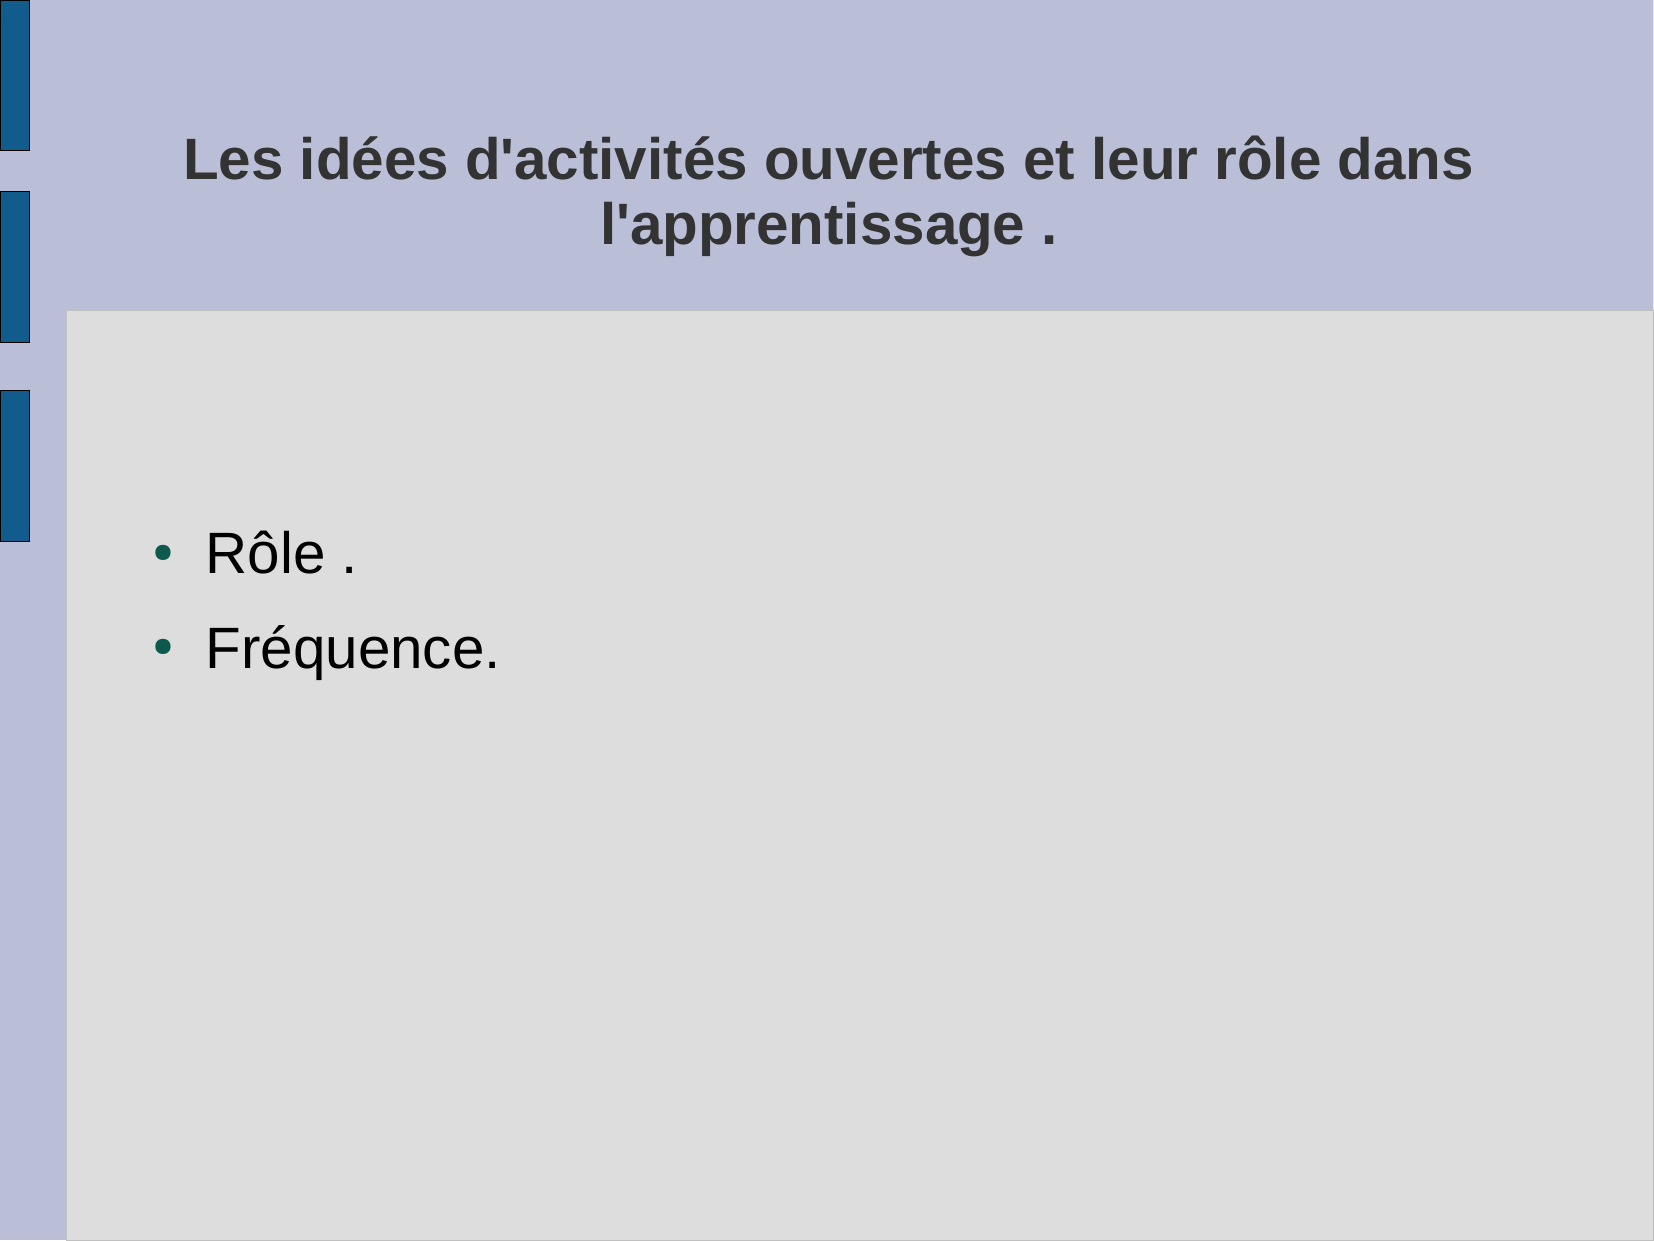

# Les idées d'activités ouvertes et leur rôle dans l'apprentissage .
Rôle .
Fréquence.